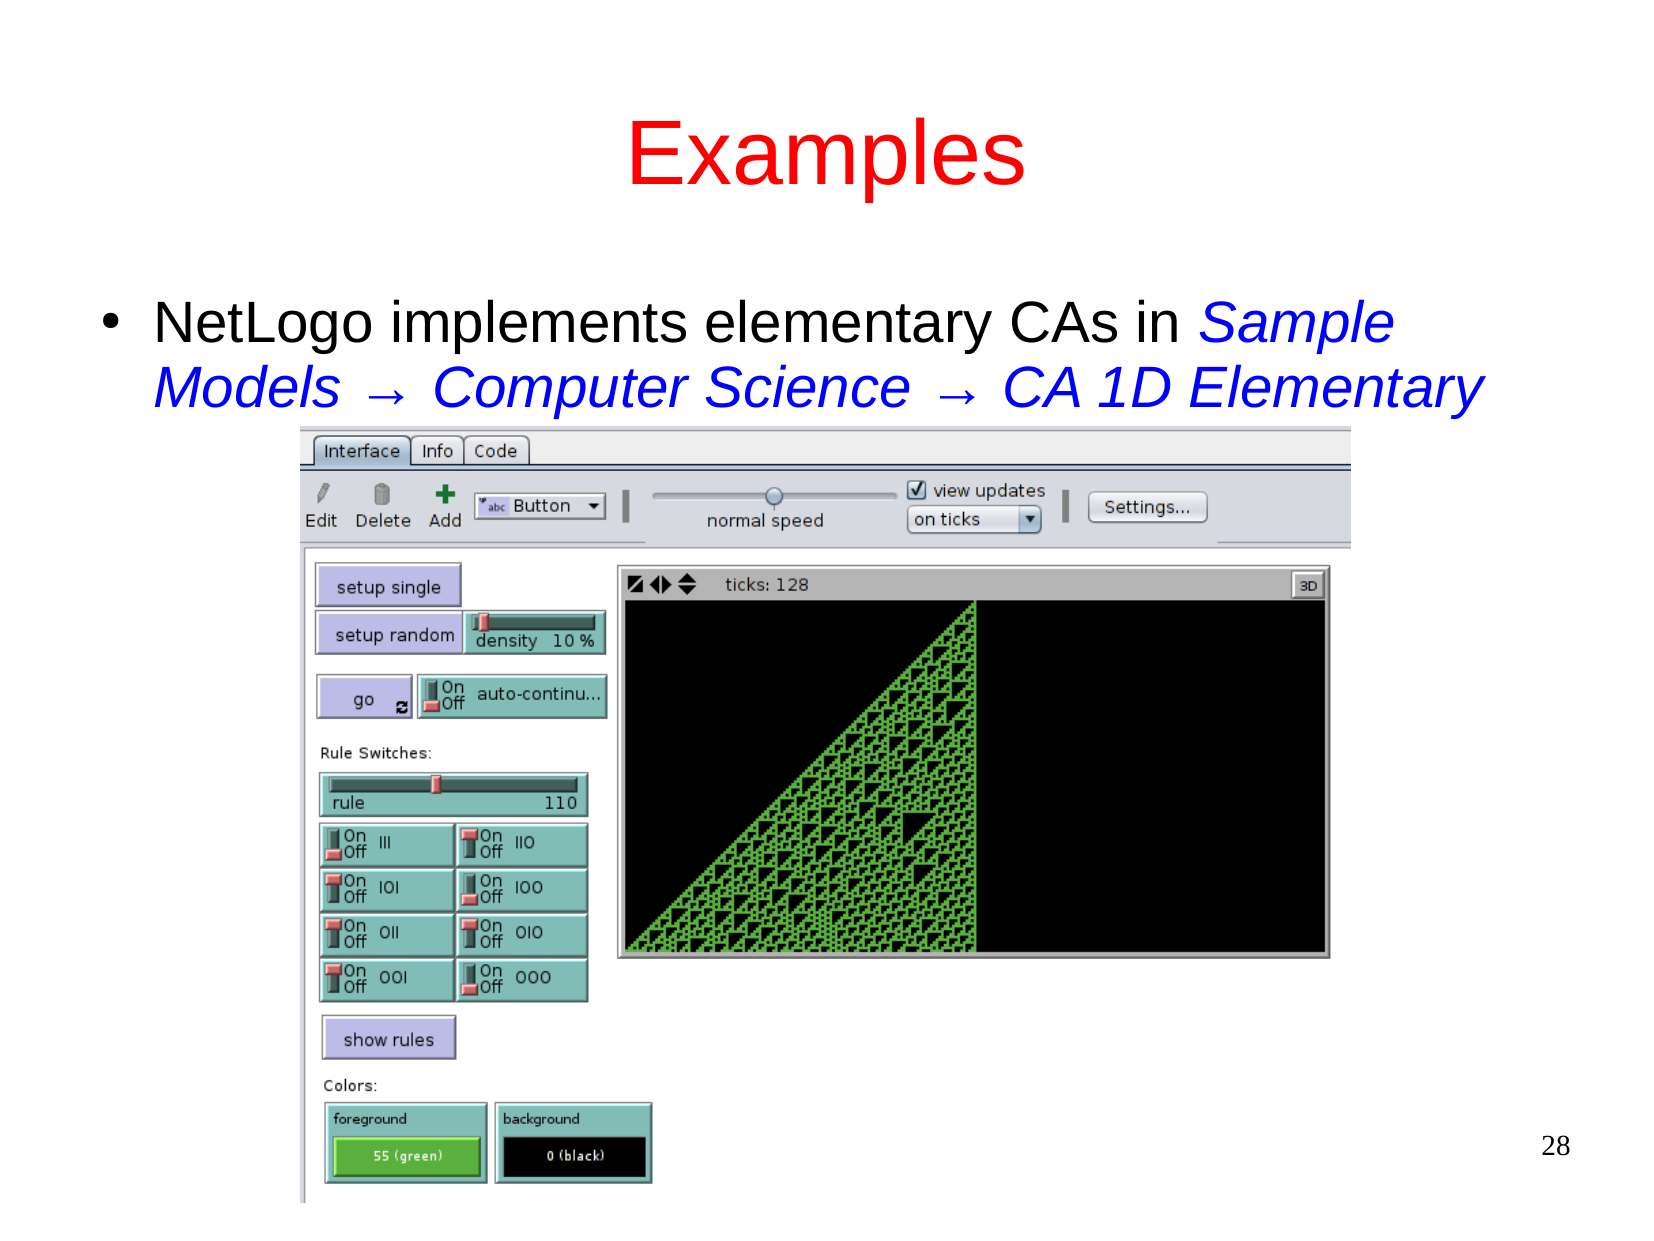

# Examples
NetLogo implements elementary CAs in Sample Models → Computer Science → CA 1D Elementary
Complex Systems
28